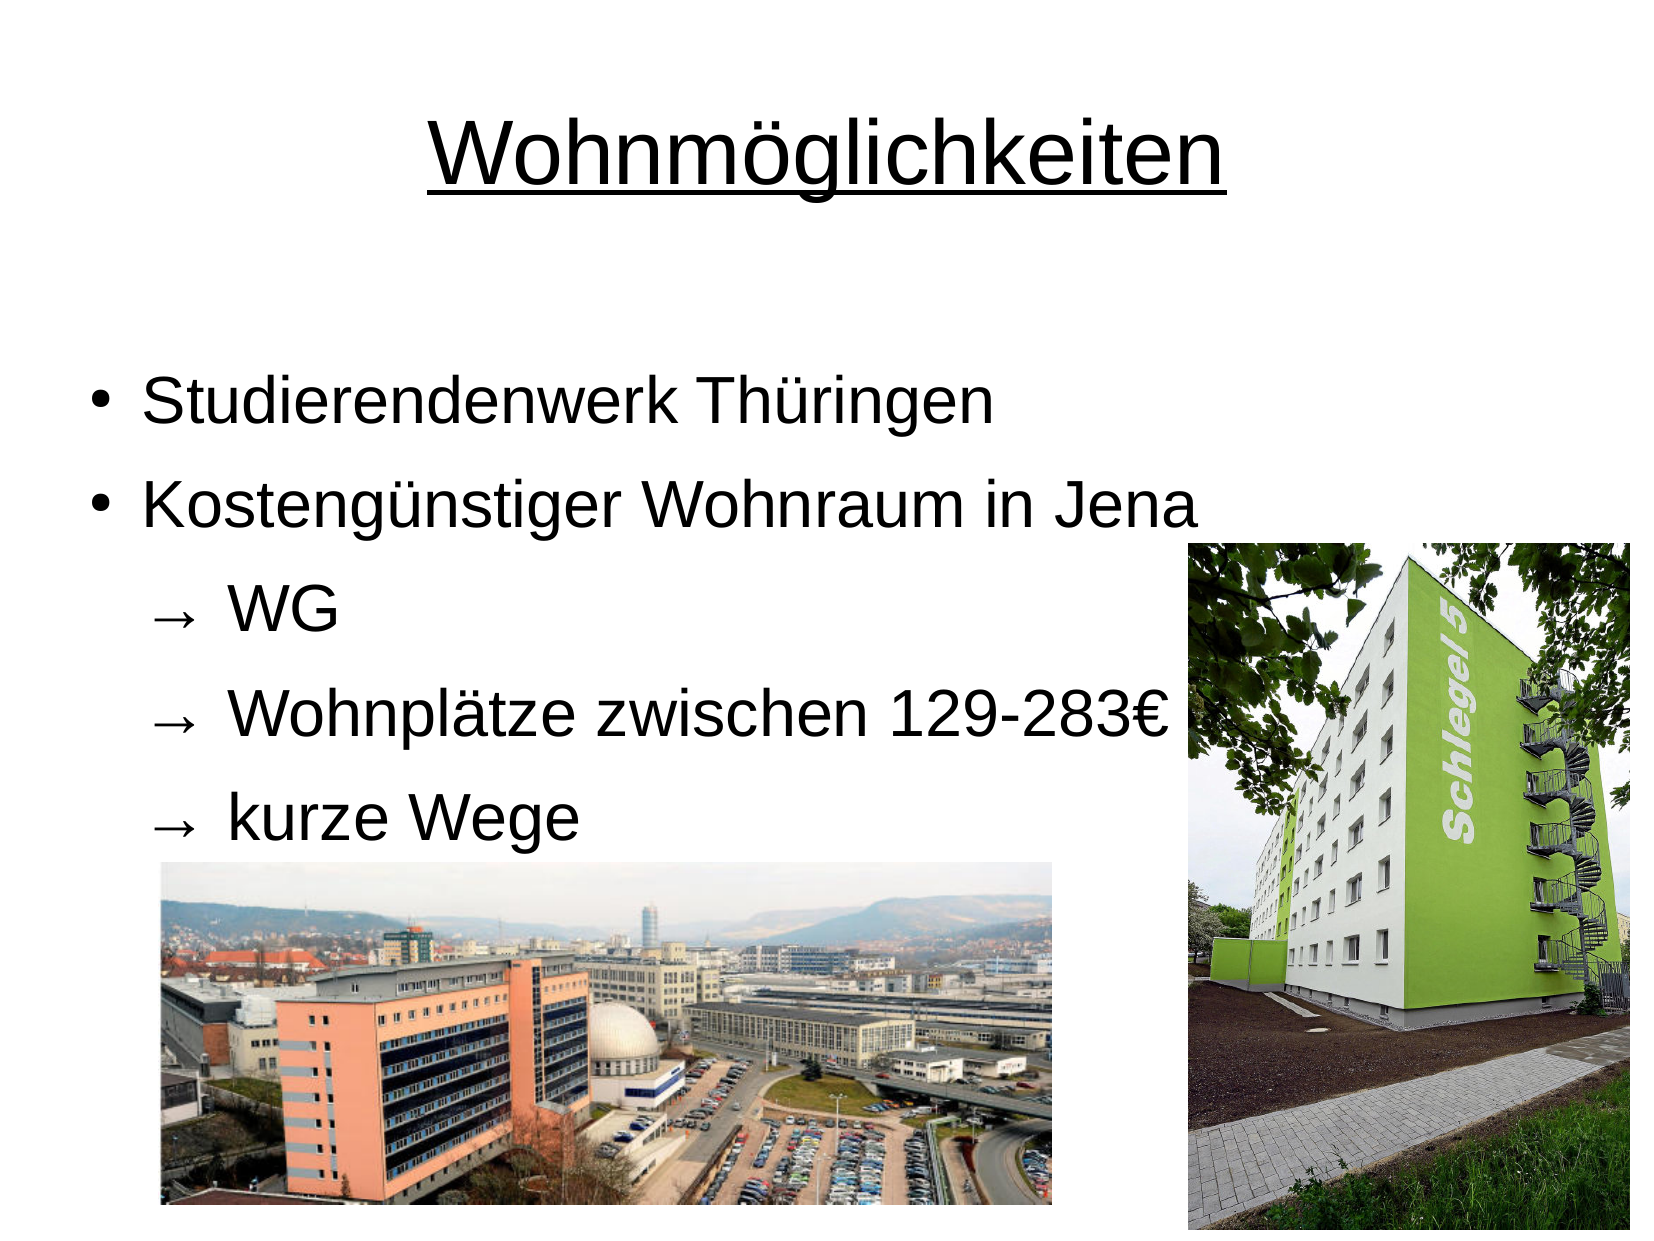

# Wohnmöglichkeiten
Studierendenwerk Thüringen
Kostengünstiger Wohnraum in Jena
→ WG
→ Wohnplätze zwischen 129-283€
→ kurze Wege